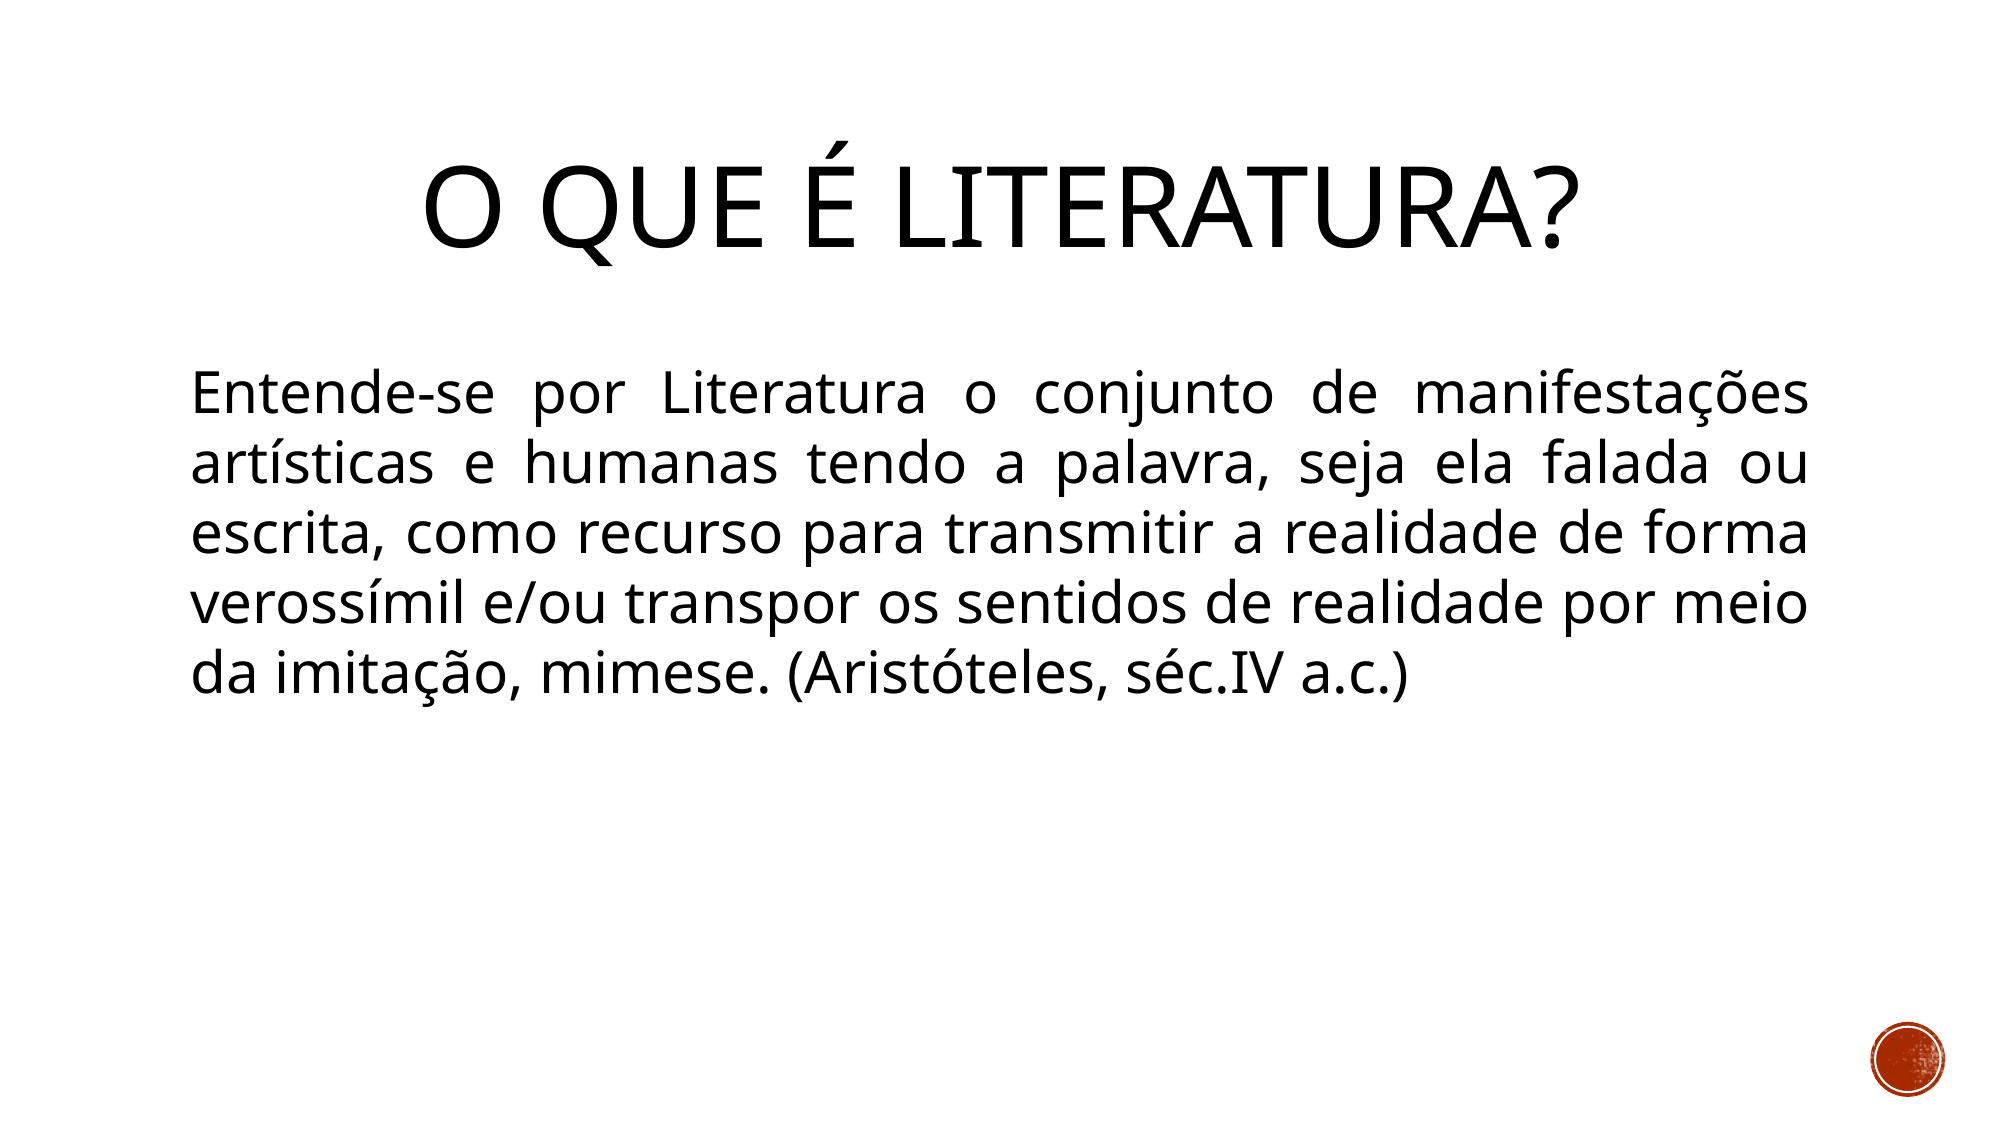

# O que é literatura?
Entende-se por Literatura o conjunto de manifestações artísticas e humanas tendo a palavra, seja ela falada ou escrita, como recurso para transmitir a realidade de forma verossímil e/ou transpor os sentidos de realidade por meio da imitação, mimese. (Aristóteles, séc.IV a.c.)